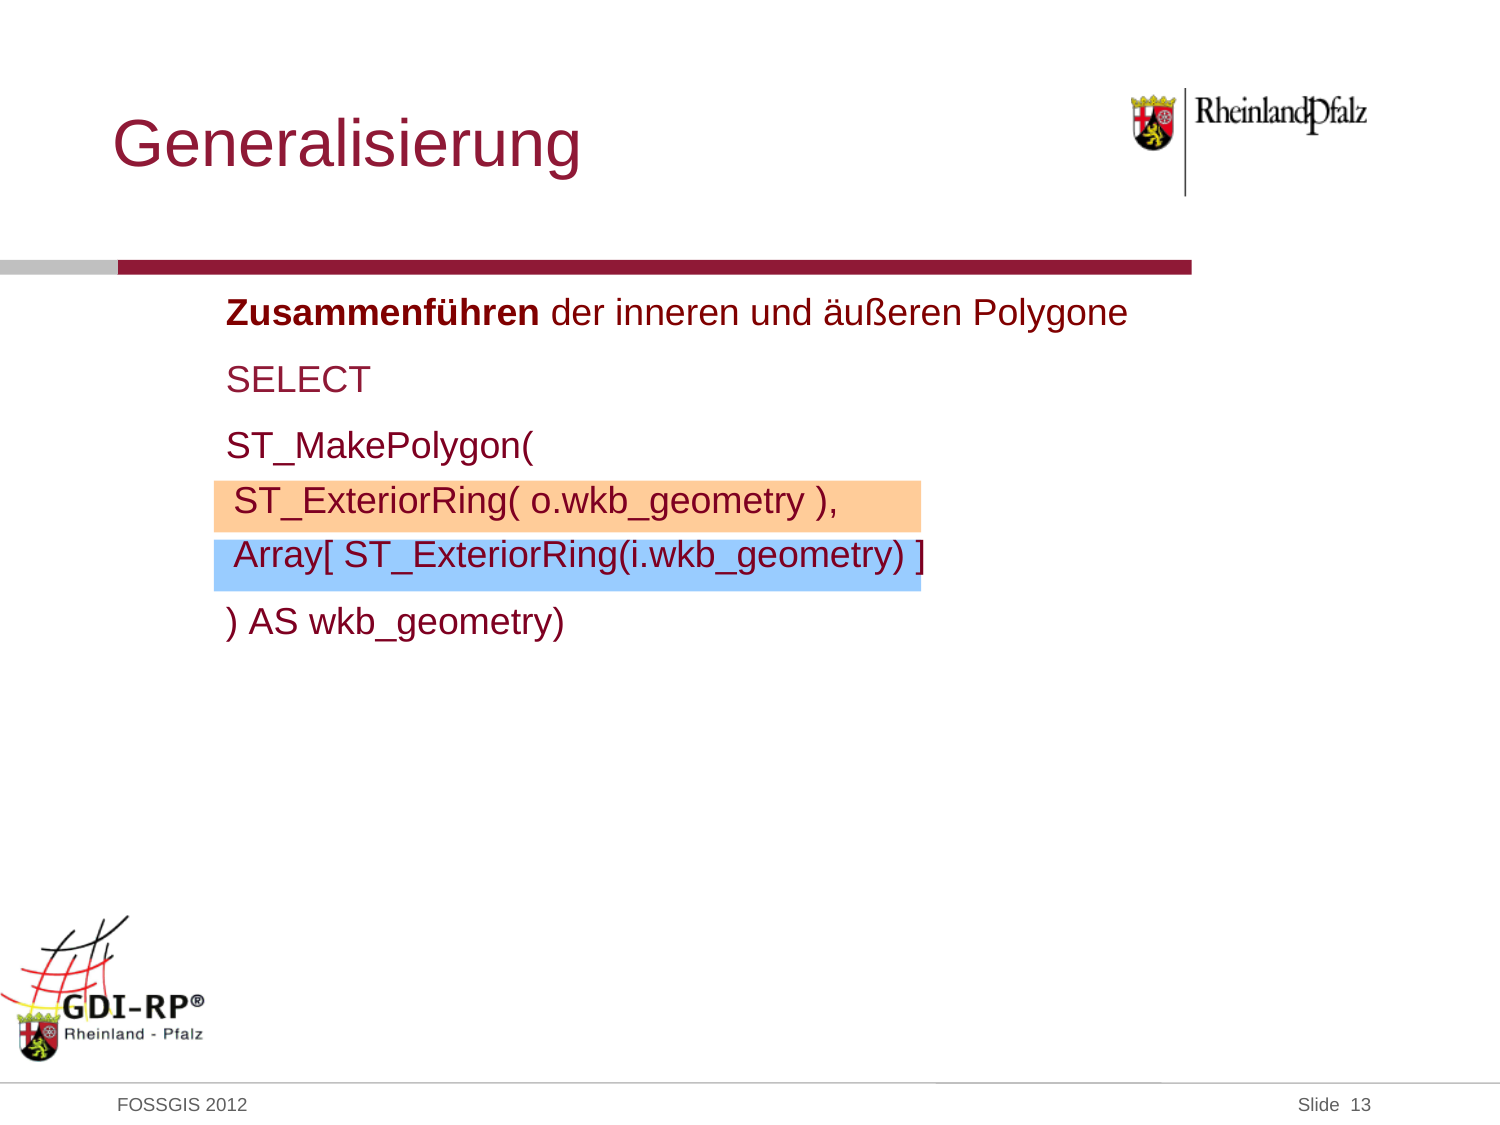

# Generalisierung
Zusammenführen der inneren und äußeren Polygone
SELECT
ST_MakePolygon(
ST_ExteriorRing( o.wkb_geometry ),
Array[ ST_ExteriorRing(i.wkb_geometry) ]
) AS wkb_geometry)